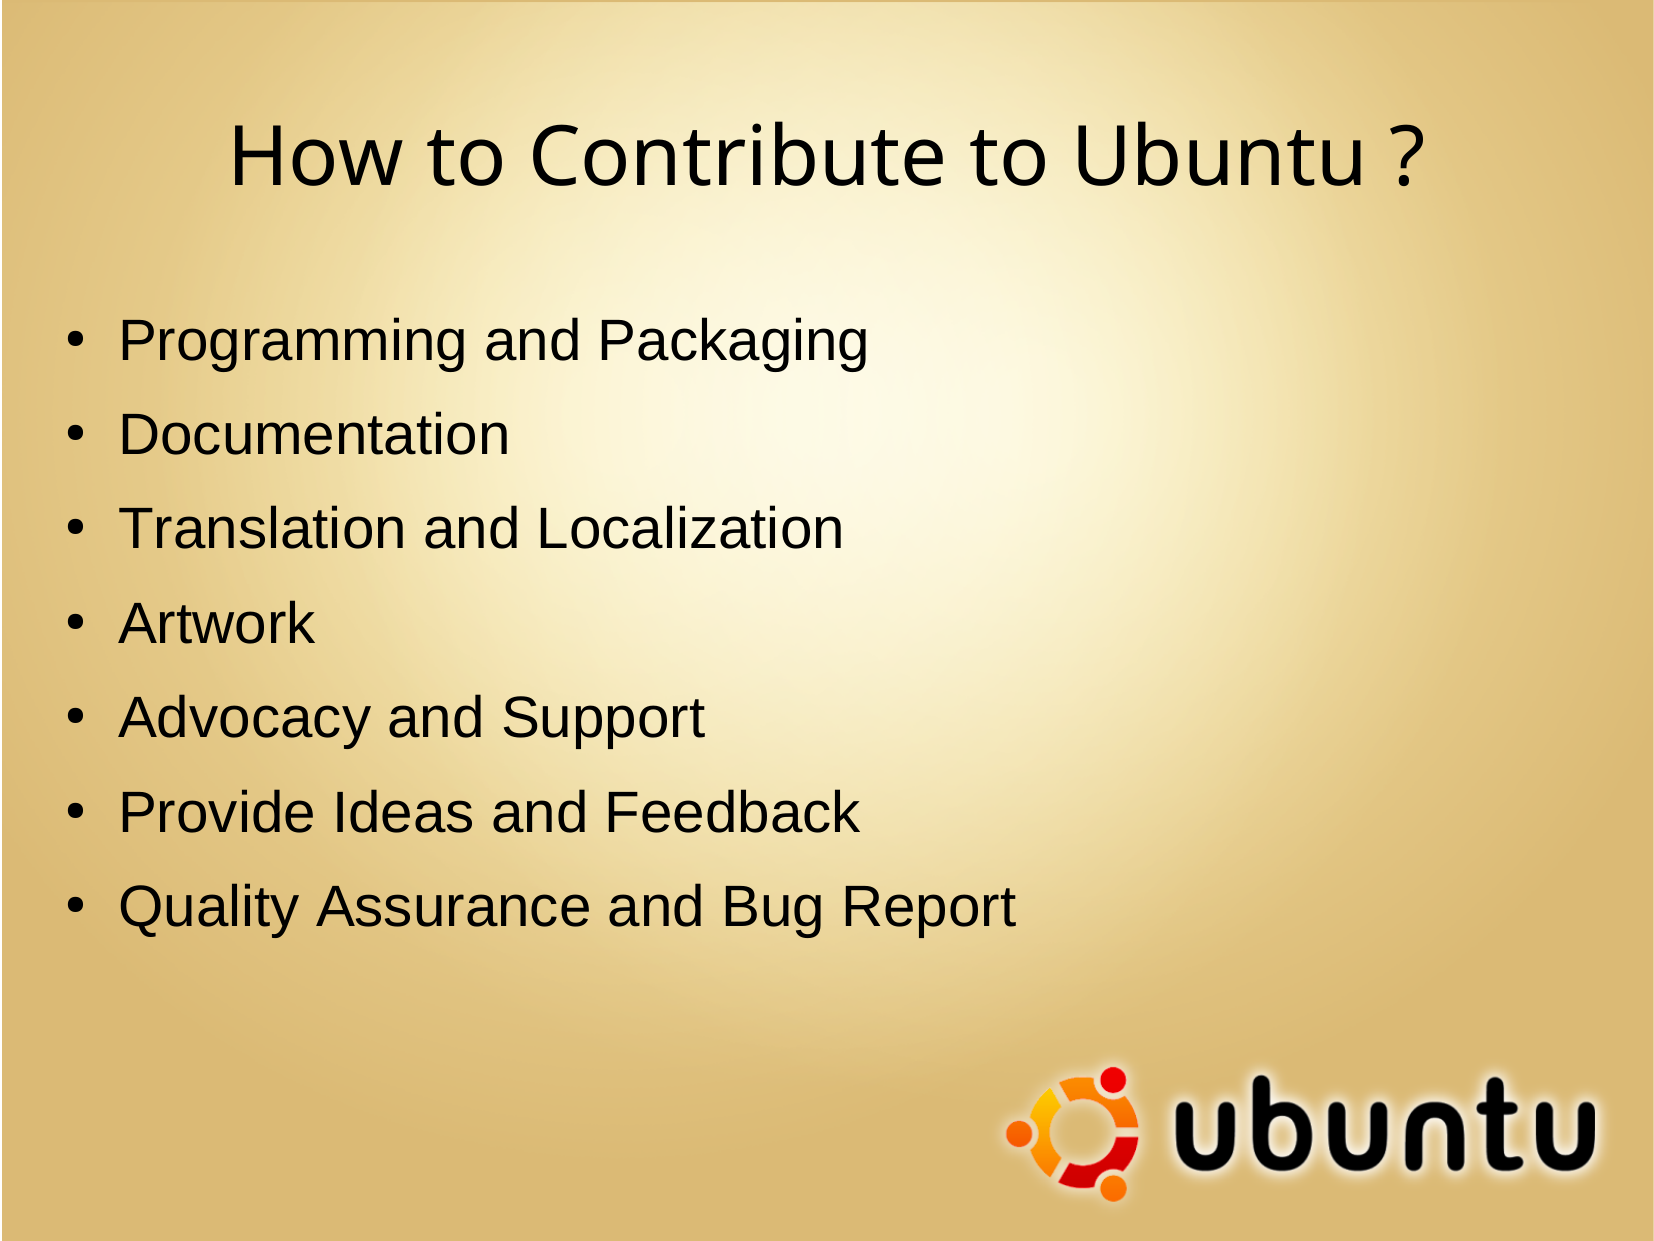

# How to Contribute to Ubuntu ?
Programming and Packaging
Documentation
Translation and Localization
Artwork
Advocacy and Support
Provide Ideas and Feedback
Quality Assurance and Bug Report